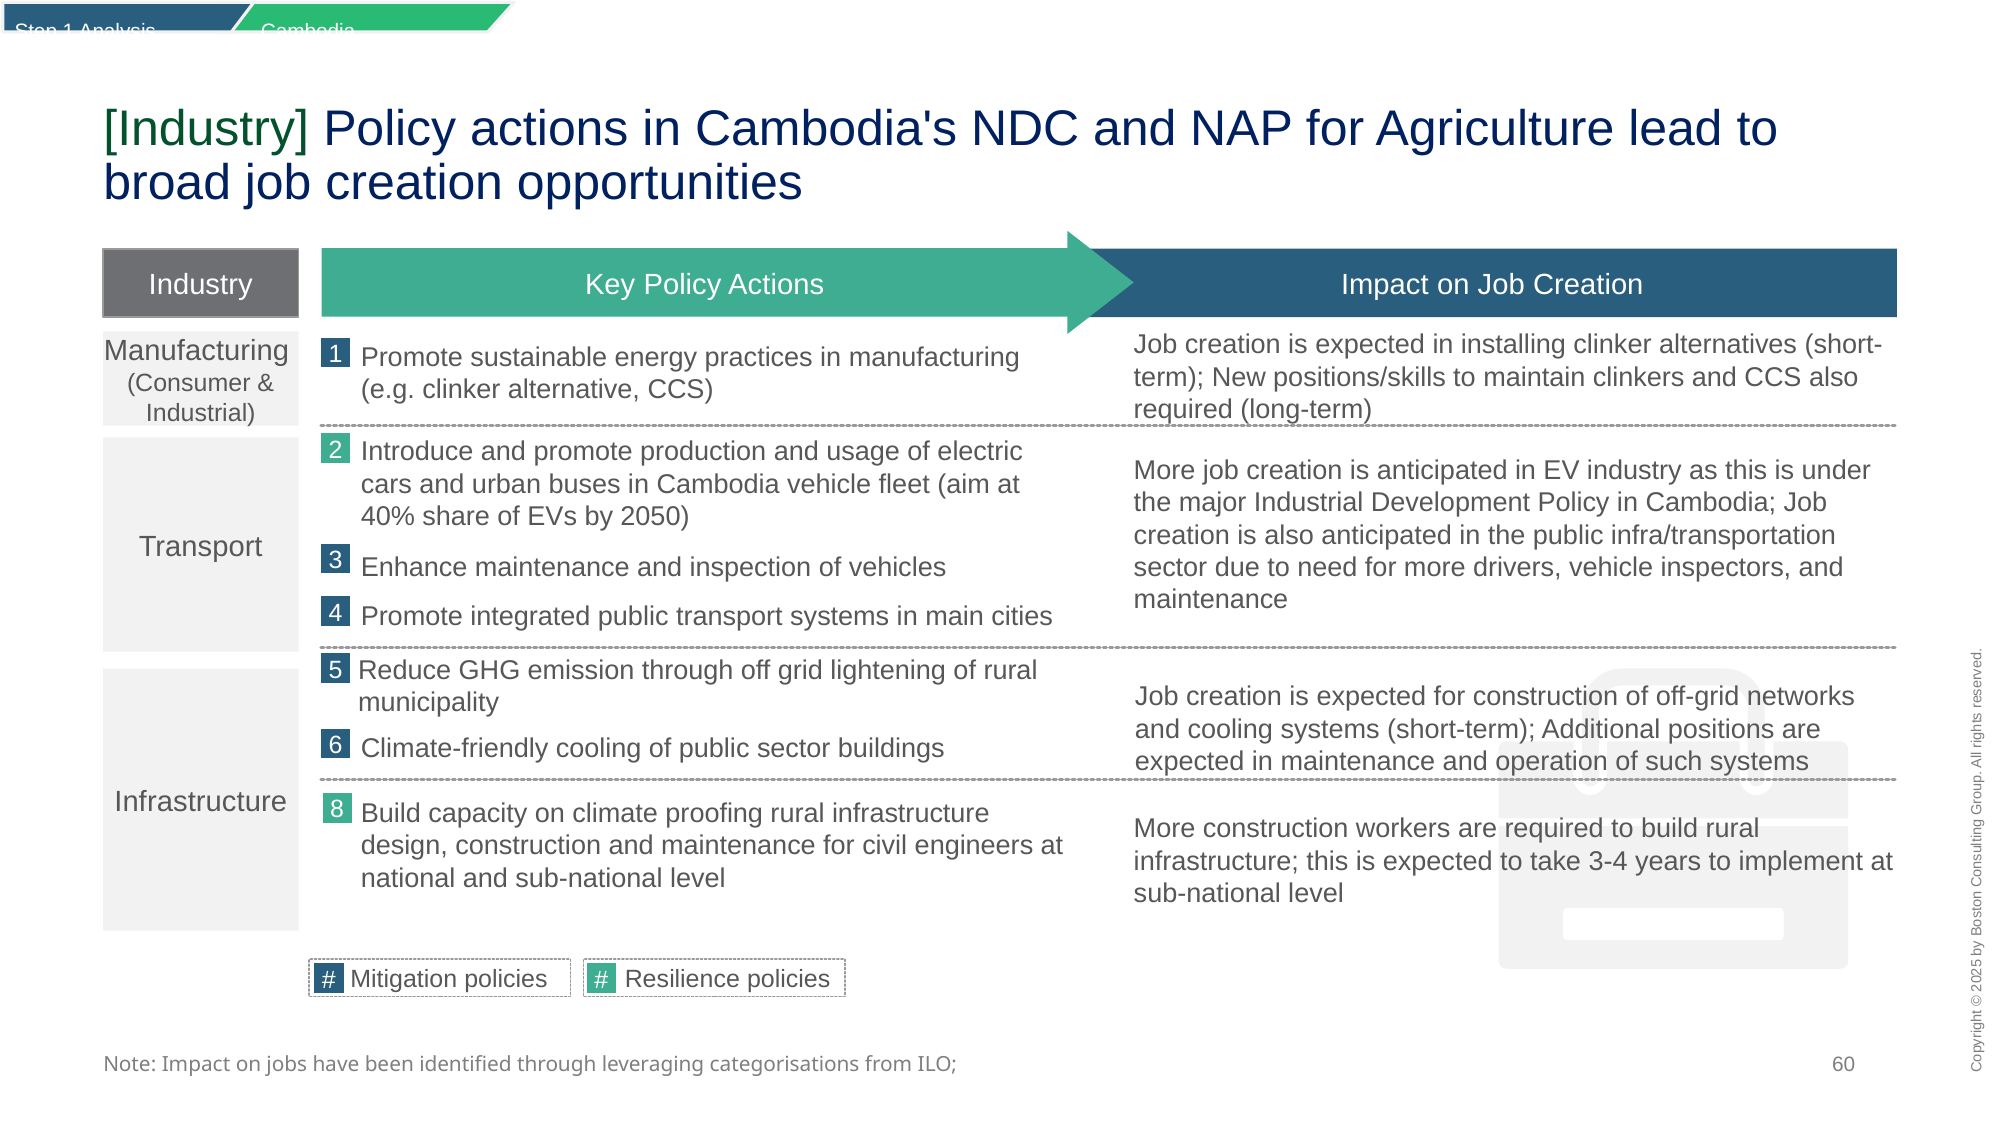

Step 1 Analysis
Cambodia
# [Industry] Policy actions in Cambodia's NDC and NAP for Agriculture lead to broad job creation opportunities
Key Policy Actions
Industry
Impact on Job Creation
Job creation is expected in installing clinker alternatives (short-term); New positions/skills to maintain clinkers and CCS also required (long-term)
Manufacturing
(Consumer & Industrial)
Promote sustainable energy practices in manufacturing (e.g. clinker alternative, CCS)
1
Introduce and promote production and usage of electric cars and urban buses in Cambodia vehicle fleet (aim at 40% share of EVs by 2050)
2
Transport
More job creation is anticipated in EV industry as this is under the major Industrial Development Policy in Cambodia; Job creation is also anticipated in the public infra/transportation sector due to need for more drivers, vehicle inspectors, and maintenance
3
Enhance maintenance and inspection of vehicles
4
Promote integrated public transport systems in main cities
Reduce GHG emission through off grid lightening of rural municipality
5
Infrastructure
Job creation is expected for construction of off-grid networks and cooling systems (short-term); Additional positions are expected in maintenance and operation of such systems
Climate-friendly cooling of public sector buildings
6
8
Build capacity on climate proofing rural infrastructure design, construction and maintenance for civil engineers at national and sub-national level
More construction workers are required to build rural infrastructure; this is expected to take 3-4 years to implement at sub-national level
Mitigation policies
Resilience policies
#
#
Note: Impact on jobs have been identified through leveraging categorisations from ILO;